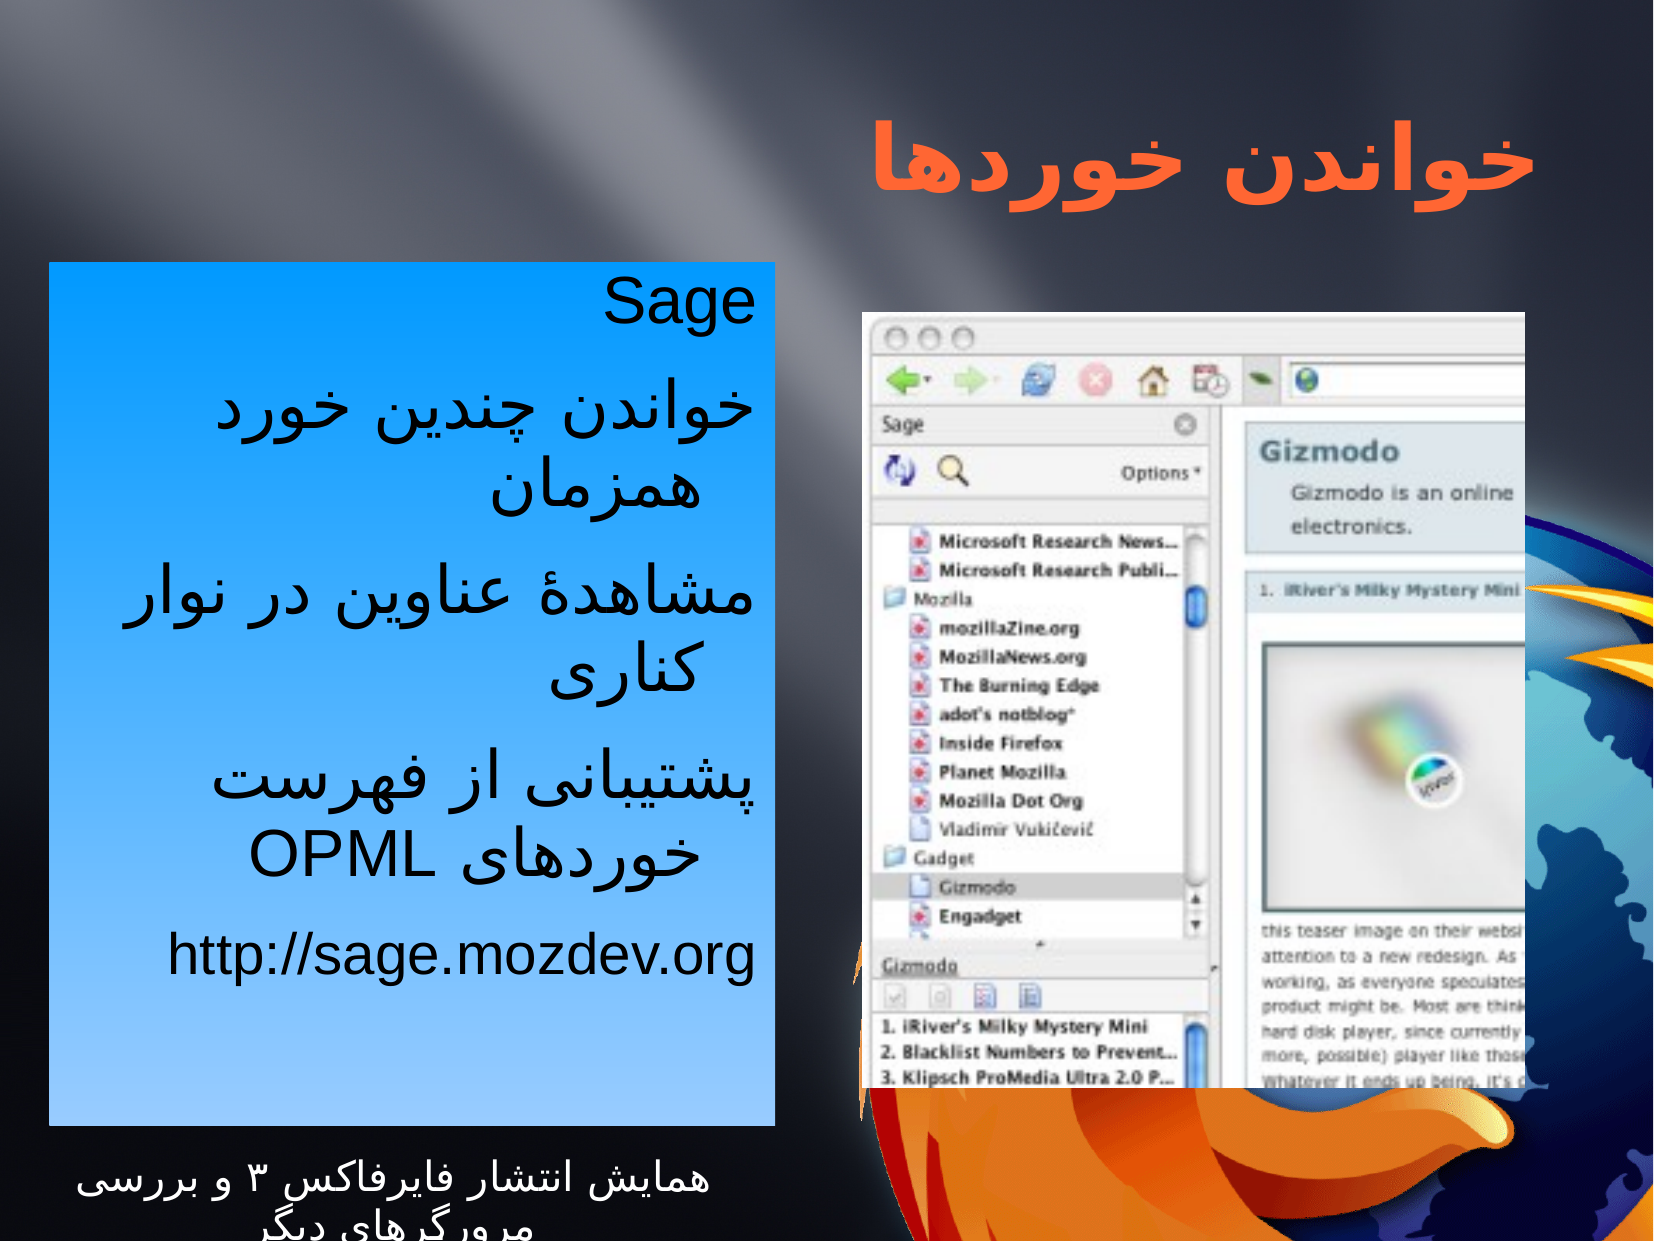

# خواندن خوردها
Sage
خواندن چندین خورد همزمان
مشاهدهٔ عناوین در نوار کناری
پشتیبانی از فهرست خوردهای OPML
http://sage.mozdev.org